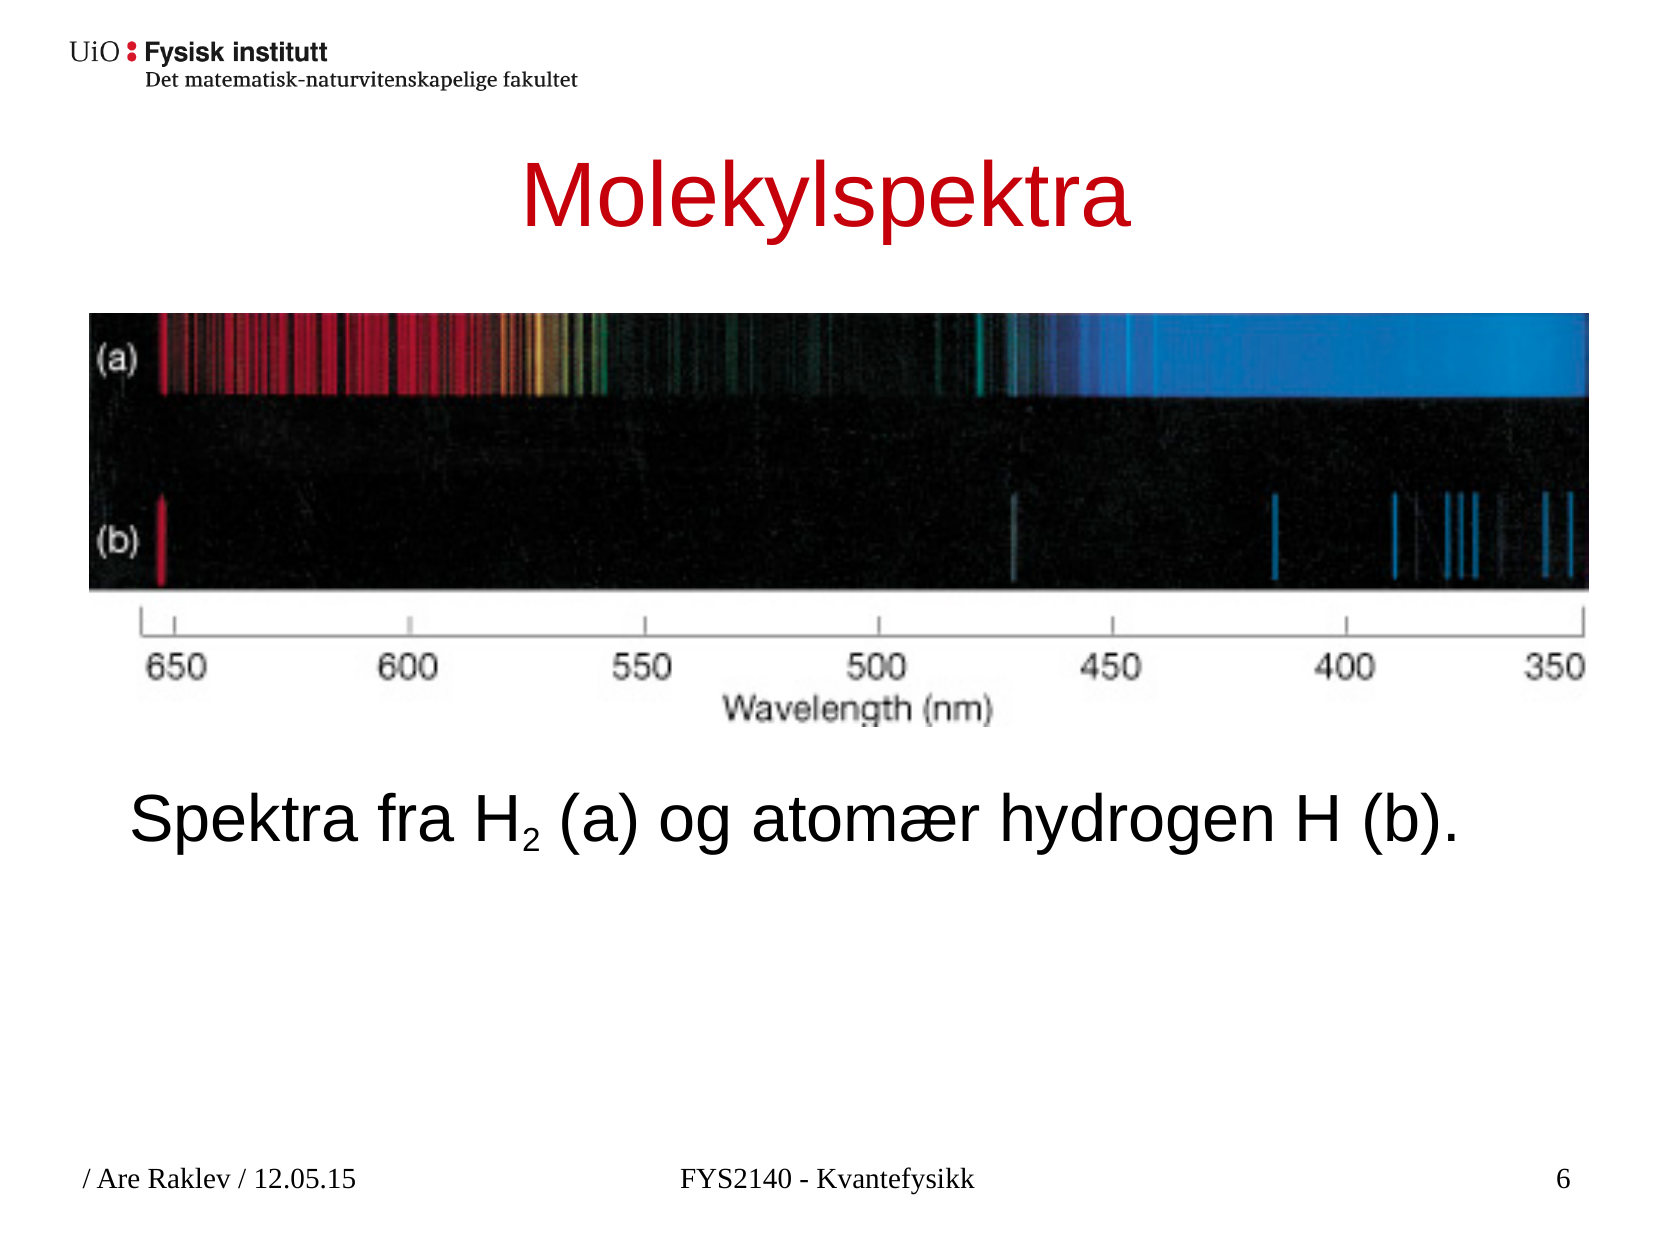

# Molekylspektra
Spektra fra H2 (a) og atomær hydrogen H (b).
/ Are Raklev / 12.05.15
FYS2140 - Kvantefysikk
6